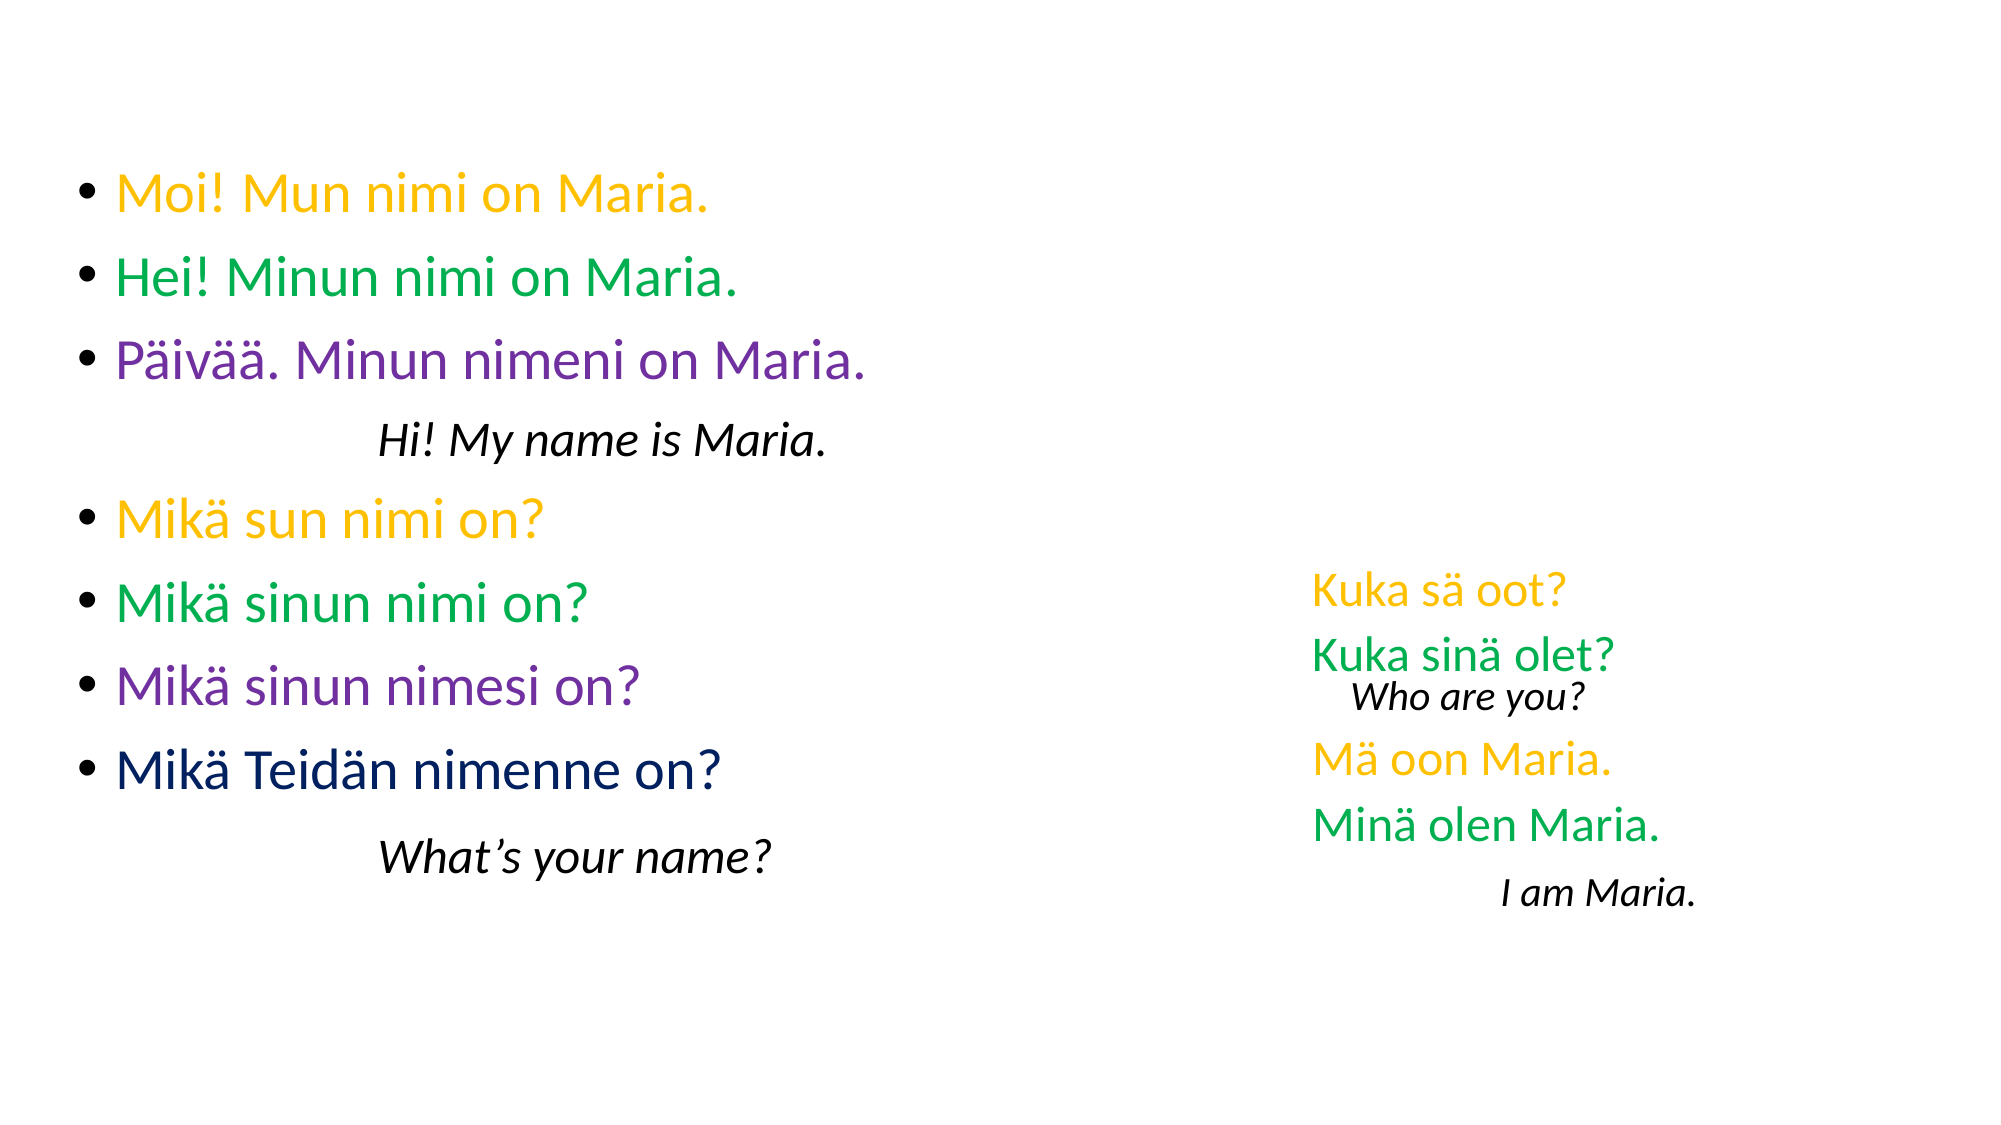

# Moi! Mun nimi on Maria.
Hei! Minun nimi on Maria.
Päivää. Minun nimeni on Maria.
				Hi! My name is Maria.
Mikä sun nimi on?
Mikä sinun nimi on?
Mikä sinun nimesi on?
Mikä Teidän nimenne on?
				What’s your name?
Kuka sä oot?
Kuka sinä olet?				Who are you?
Mä oon Maria.
Minä olen Maria.
		I am Maria.